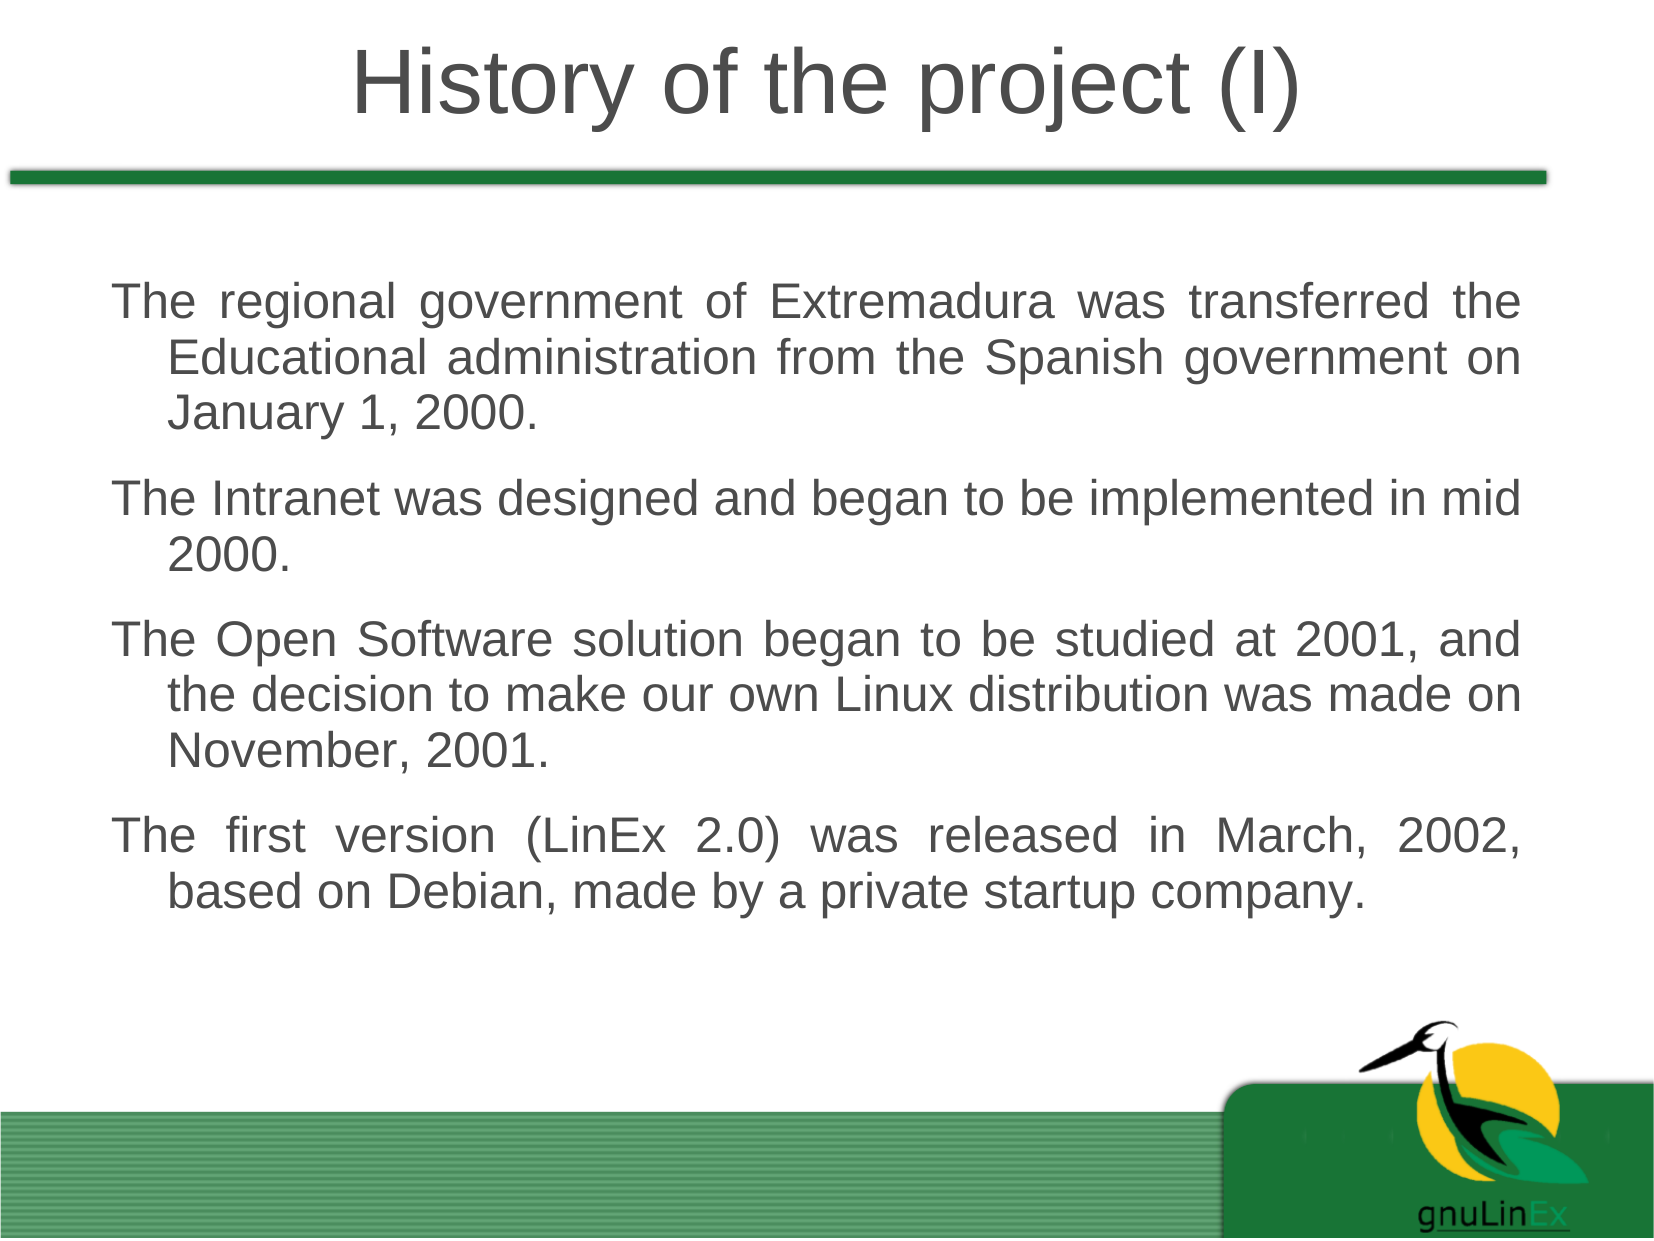

# History of the project (I)
The regional government of Extremadura was transferred the Educational administration from the Spanish government on January 1, 2000.
The Intranet was designed and began to be implemented in mid 2000.
The Open Software solution began to be studied at 2001, and the decision to make our own Linux distribution was made on November, 2001.
The first version (LinEx 2.0) was released in March, 2002, based on Debian, made by a private startup company.